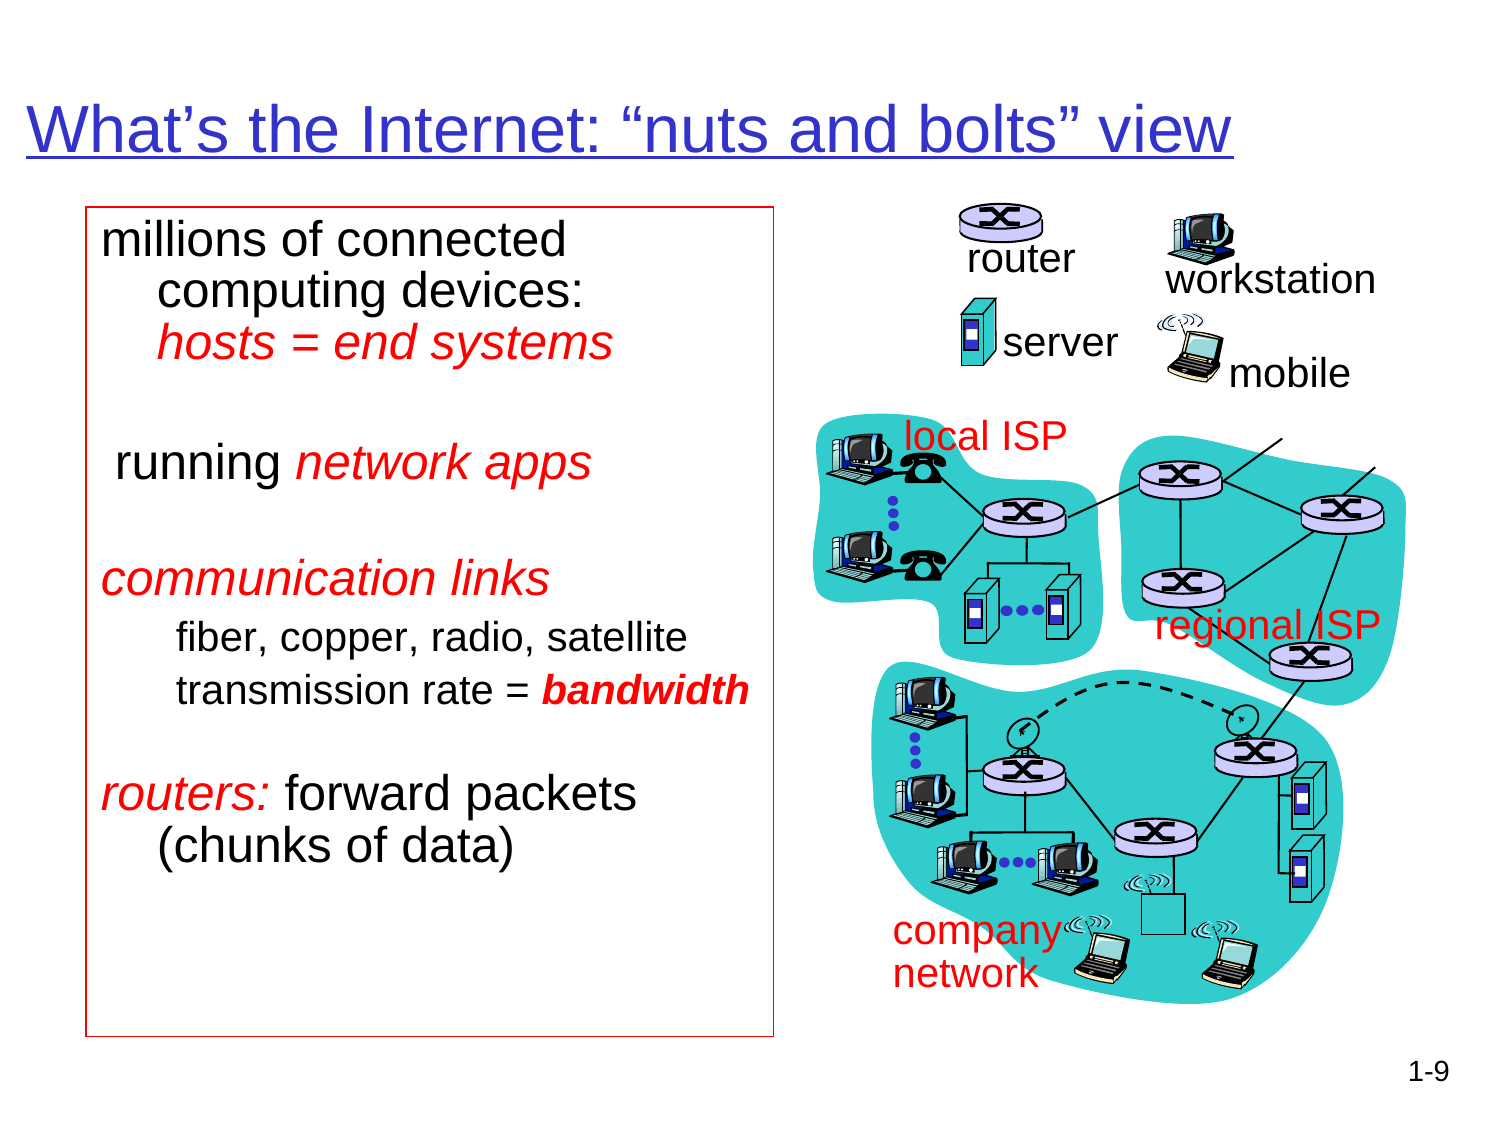

# What’s the Internet: “nuts and bolts” view
router
workstation
server
mobile
local ISP
regional ISP
company
network
millions of connected computing devices:
hosts = end systems
 running network apps
communication links
fiber, copper, radio, satellite
transmission rate = bandwidth
routers: forward packets (chunks of data)
9